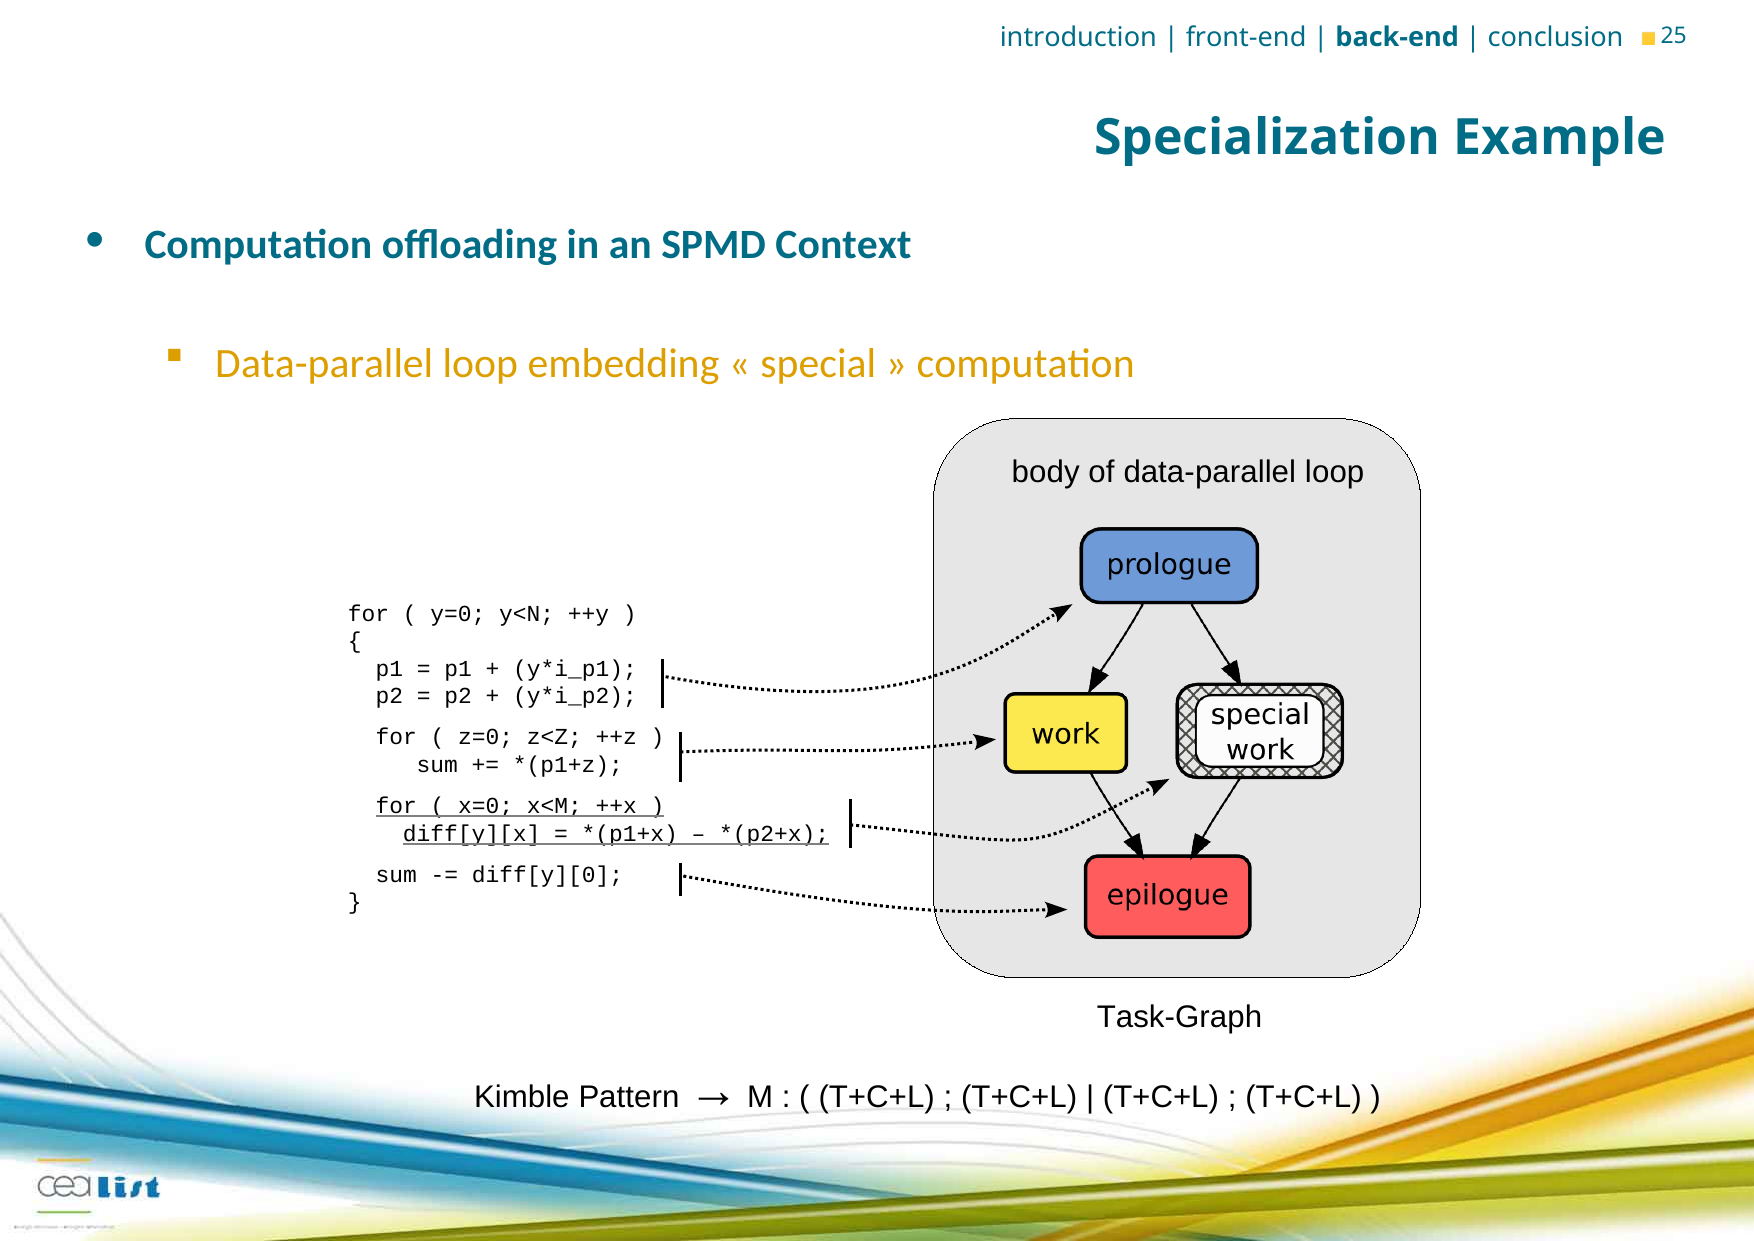

introduction | front-end | back-end | conclusion
# Specialization Example
Computation offloading in an SPMD Context
Data-parallel loop embedding « special » computation
for ( y=0; y<N; ++y )
{
 p1 = p1 + (y*i_p1);
 p2 = p2 + (y*i_p2);
 for ( z=0; z<Z; ++z )
 sum += *(p1+z);
 for ( x=0; x<M; ++x )
 diff[y][x] = *(p1+x) – *(p2+x);
 sum -= diff[y][0];
}
body of data-parallel loop
Task-Graph
Kimble Pattern → M : ( (T+C+L) ; (T+C+L) | (T+C+L) ; (T+C+L) )